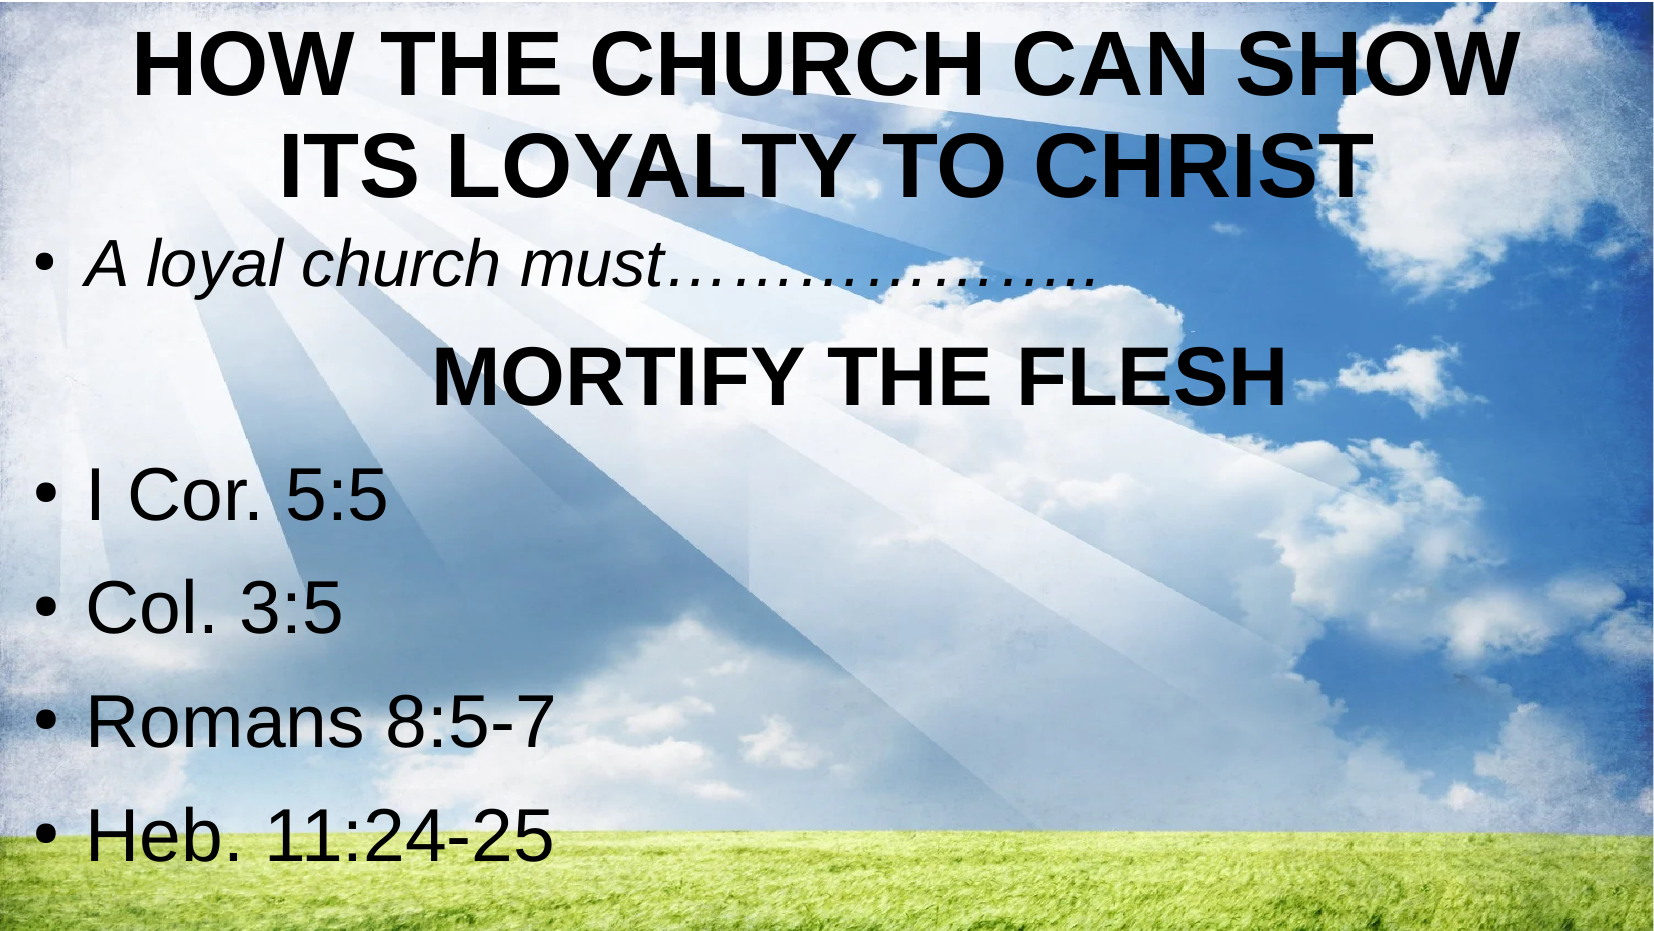

# HOW THE CHURCH CAN SHOW ITS LOYALTY TO CHRIST
A loyal church must………………..
MORTIFY THE FLESH
I Cor. 5:5
Col. 3:5
Romans 8:5-7
Heb. 11:24-25